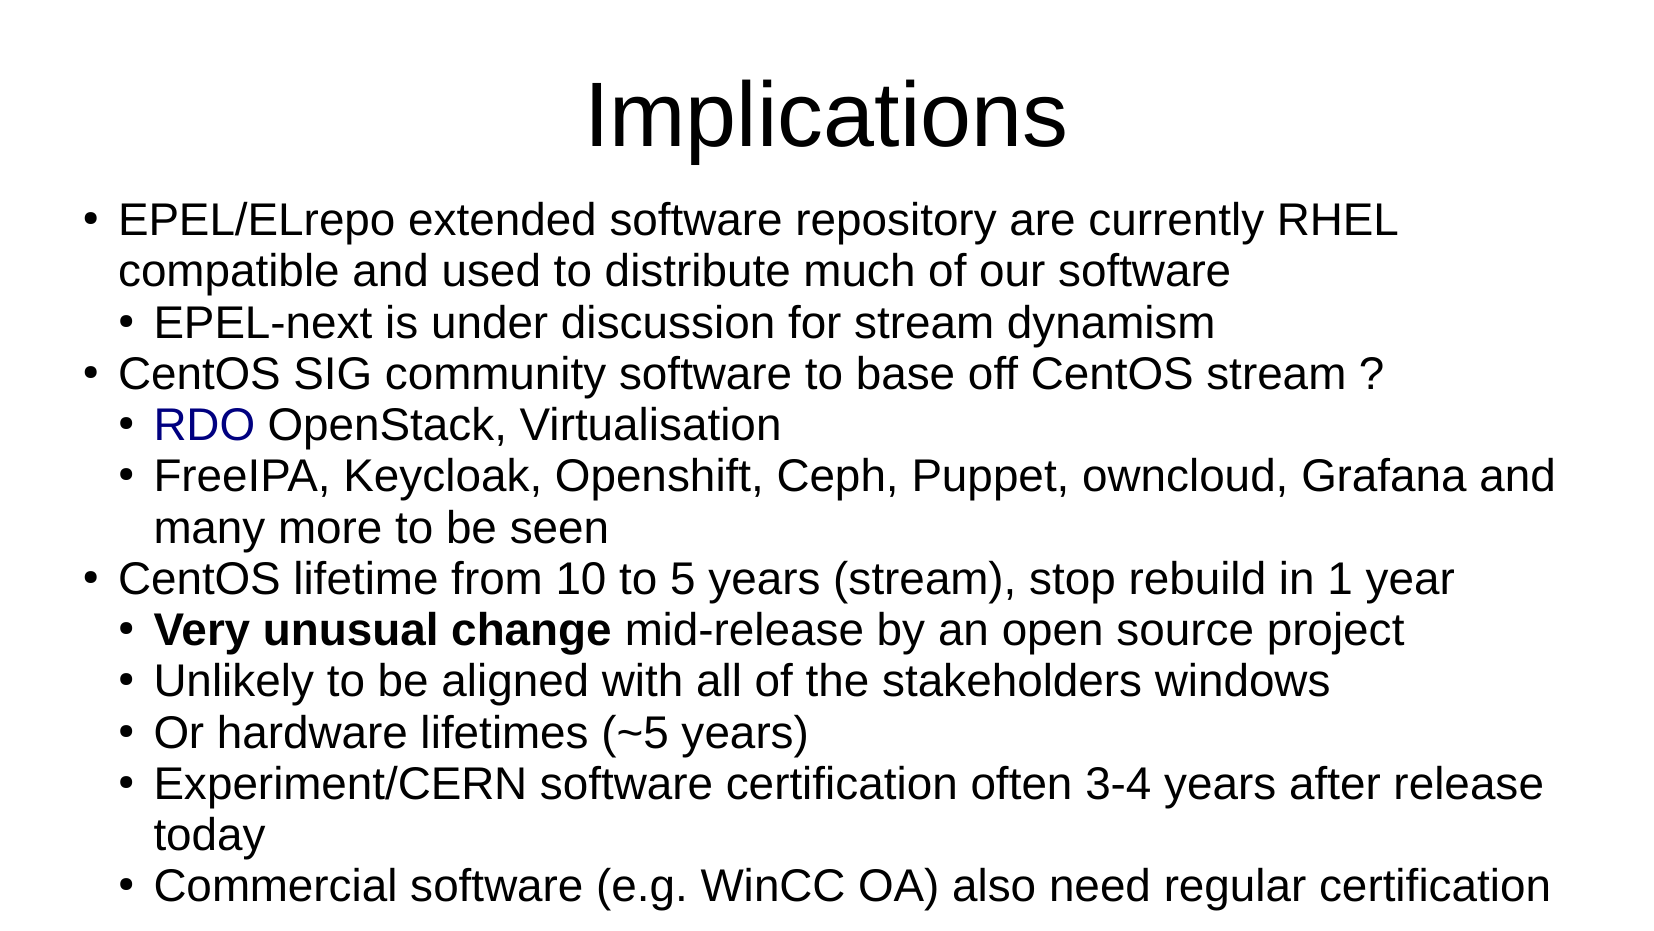

# Implications
EPEL/ELrepo extended software repository are currently RHEL compatible and used to distribute much of our software
EPEL-next is under discussion for stream dynamism
CentOS SIG community software to base off CentOS stream ?
RDO OpenStack, Virtualisation
FreeIPA, Keycloak, Openshift, Ceph, Puppet, owncloud, Grafana and many more to be seen
CentOS lifetime from 10 to 5 years (stream), stop rebuild in 1 year
Very unusual change mid-release by an open source project
Unlikely to be aligned with all of the stakeholders windows
Or hardware lifetimes (~5 years)
Experiment/CERN software certification often 3-4 years after release today
Commercial software (e.g. WinCC OA) also need regular certification